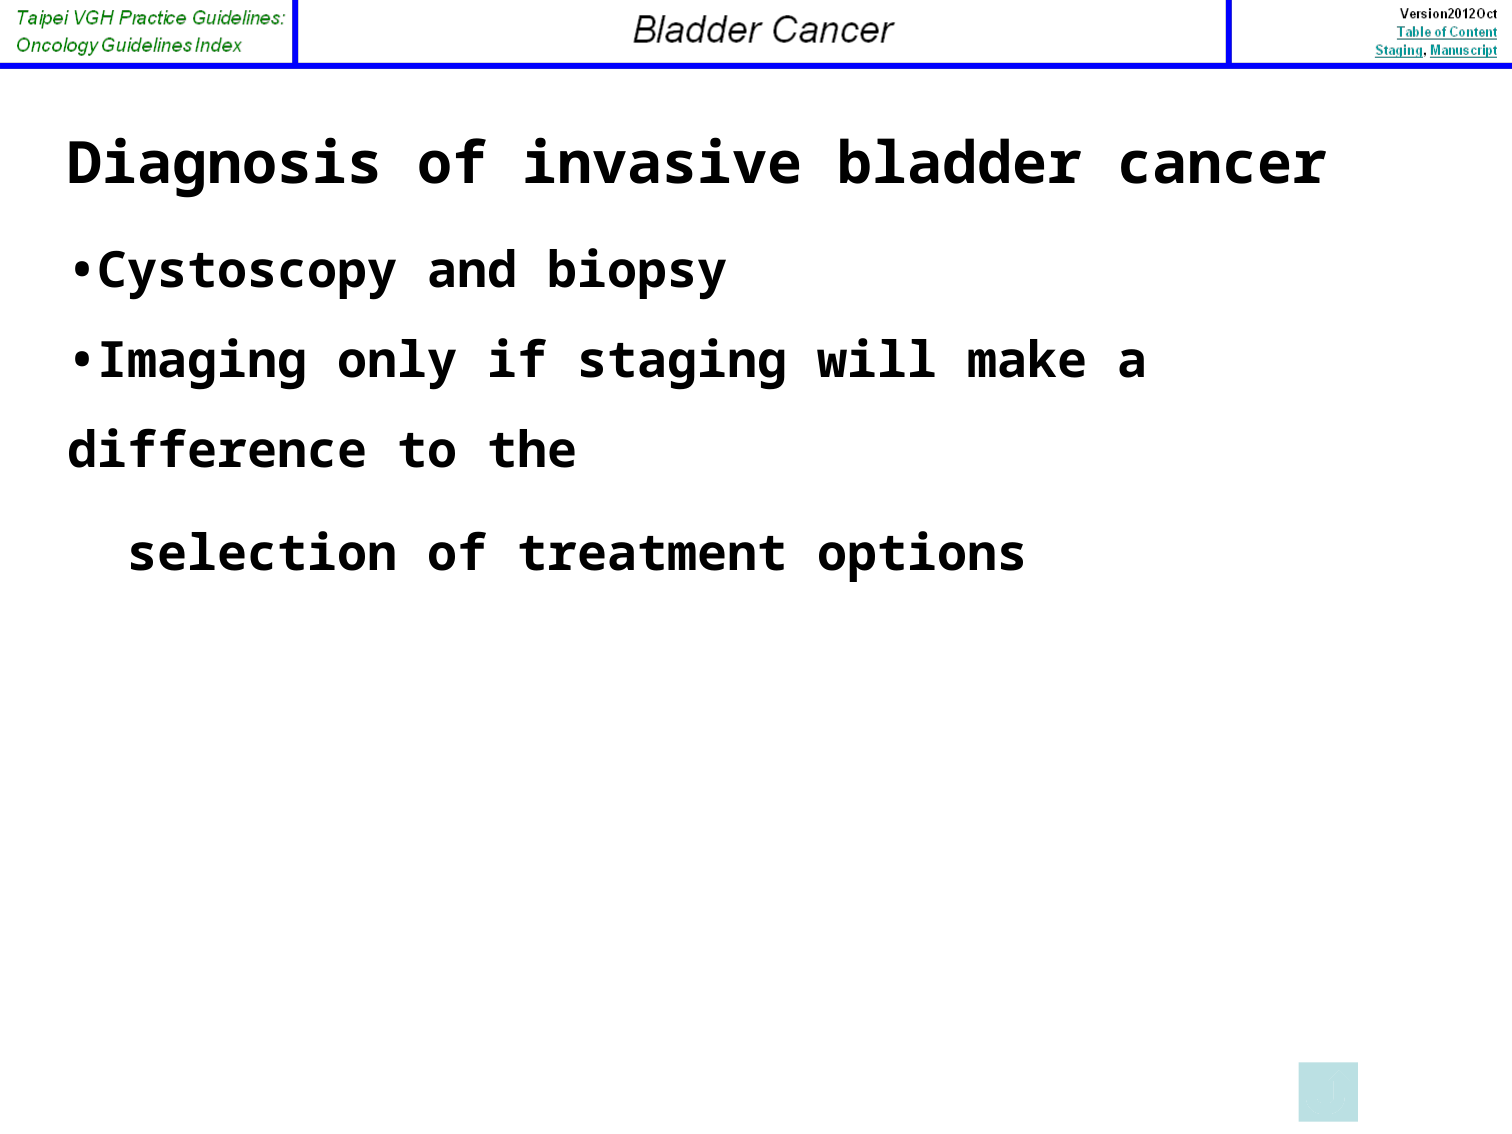

# Diagnosis of invasive bladder cancer
•Cystoscopy and biopsy
•Imaging only if staging will make a difference to the
 selection of treatment options